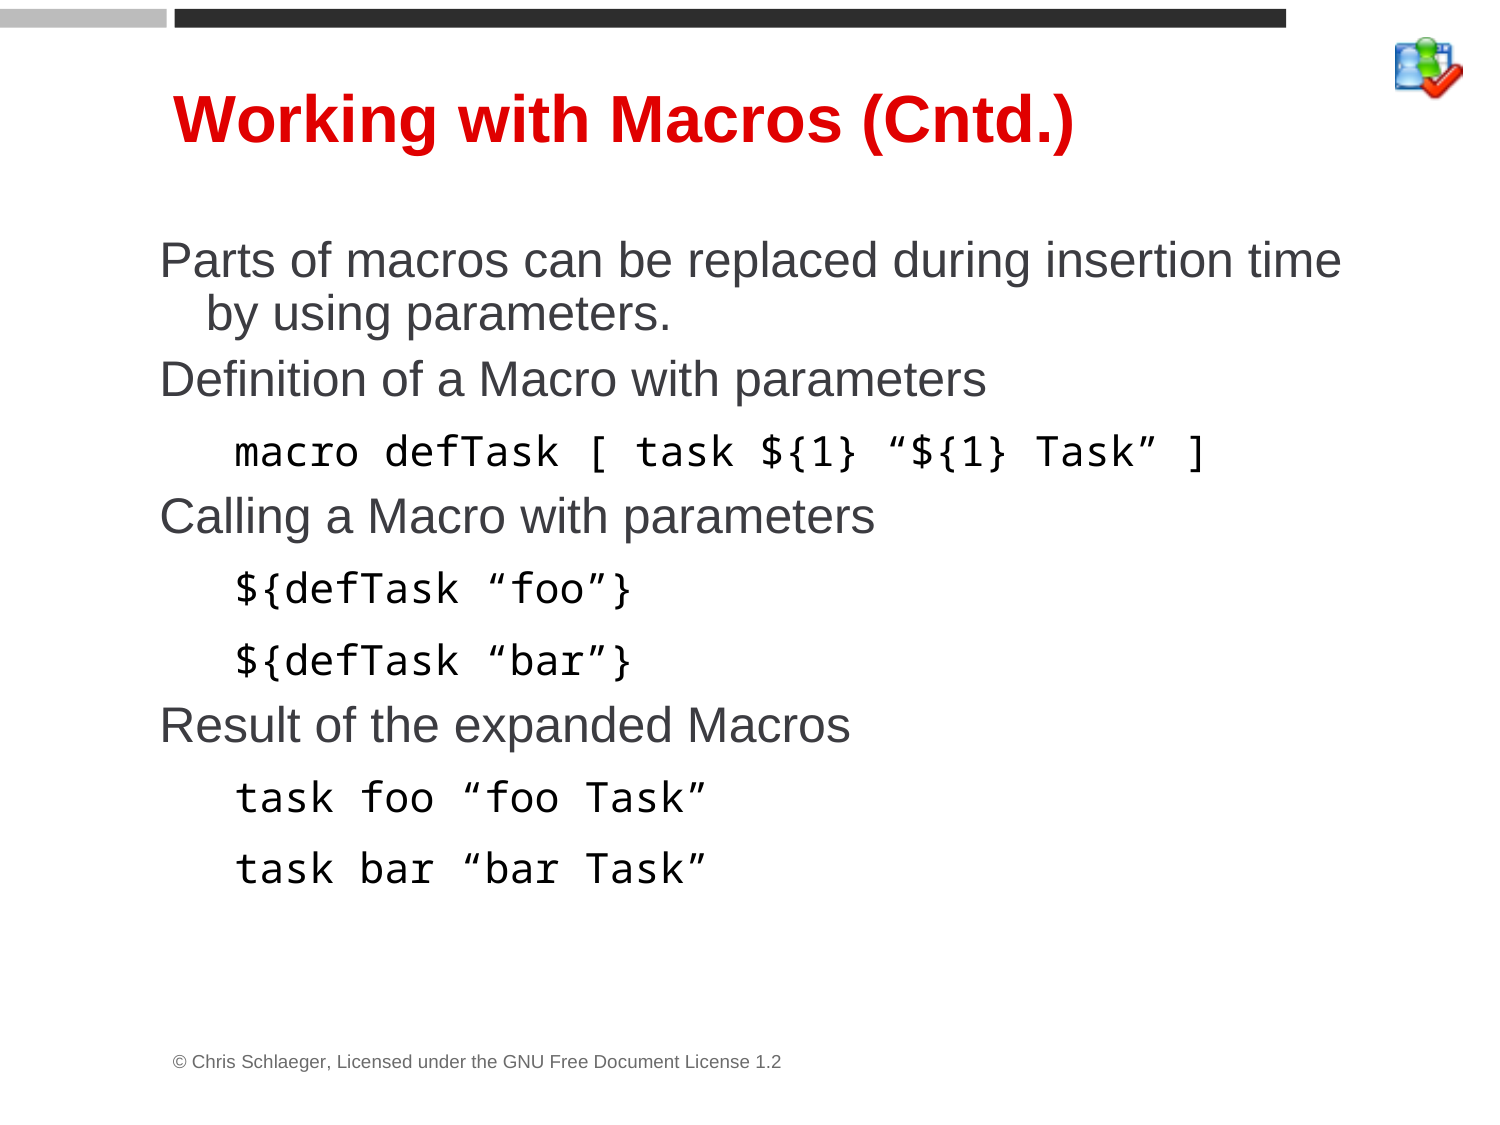

# Working with Macros (Cntd.)
Parts of macros can be replaced during insertion time by using parameters.
Definition of a Macro with parameters
macro defTask [ task ${1} “${1} Task” ]
Calling a Macro with parameters
${defTask “foo”}
${defTask “bar”}
Result of the expanded Macros
task foo “foo Task”
task bar “bar Task”